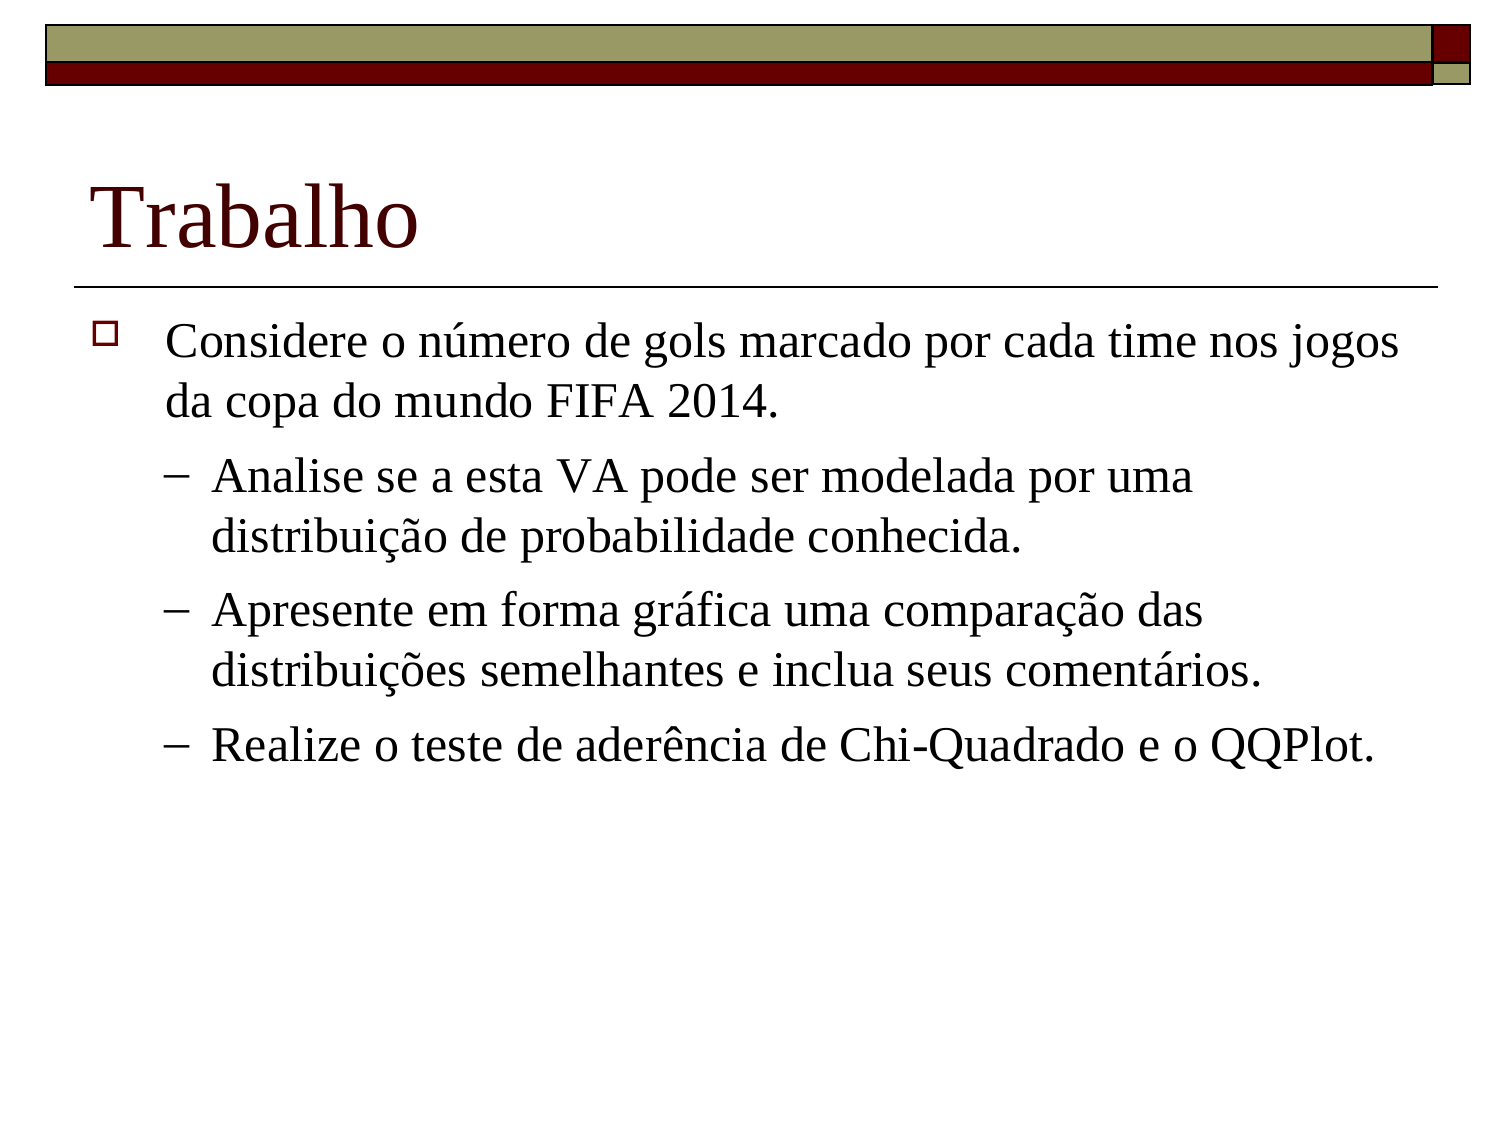

# Trabalho
Considere o número de gols marcado por cada time nos jogos da copa do mundo FIFA 2014.
Analise se a esta VA pode ser modelada por uma distribuição de probabilidade conhecida.
Apresente em forma gráfica uma comparação das distribuições semelhantes e inclua seus comentários.
Realize o teste de aderência de Chi-Quadrado e o QQPlot.